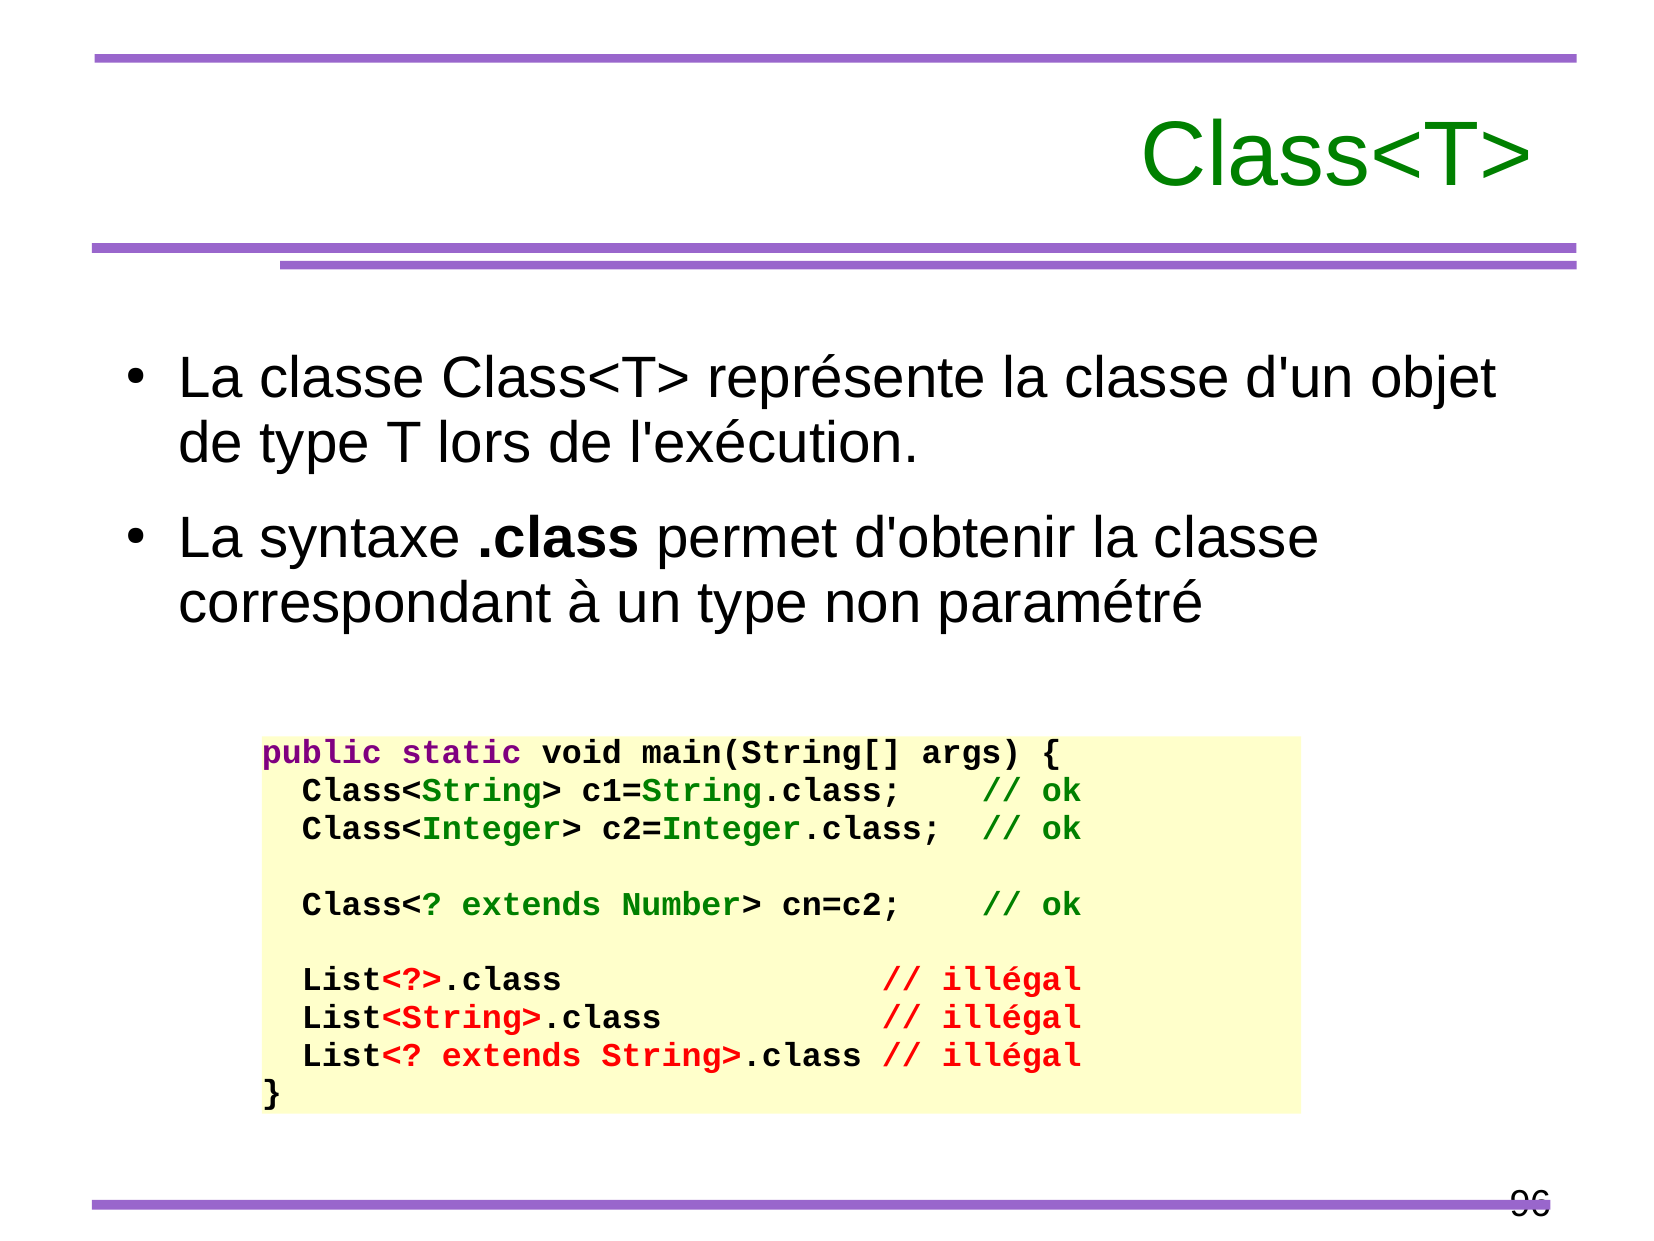

# Class<T>
La classe Class<T> représente la classe d'un objet de type T lors de l'exécution.
La syntaxe .class permet d'obtenir la classe correspondant à un type non paramétré
public static void main(String[] args) {
 Class<String> c1=String.class; // ok
 Class<Integer> c2=Integer.class; // ok
 Class<? extends Number> cn=c2; // ok
 List<?>.class // illégal
 List<String>.class // illégal
 List<? extends String>.class // illégal
}